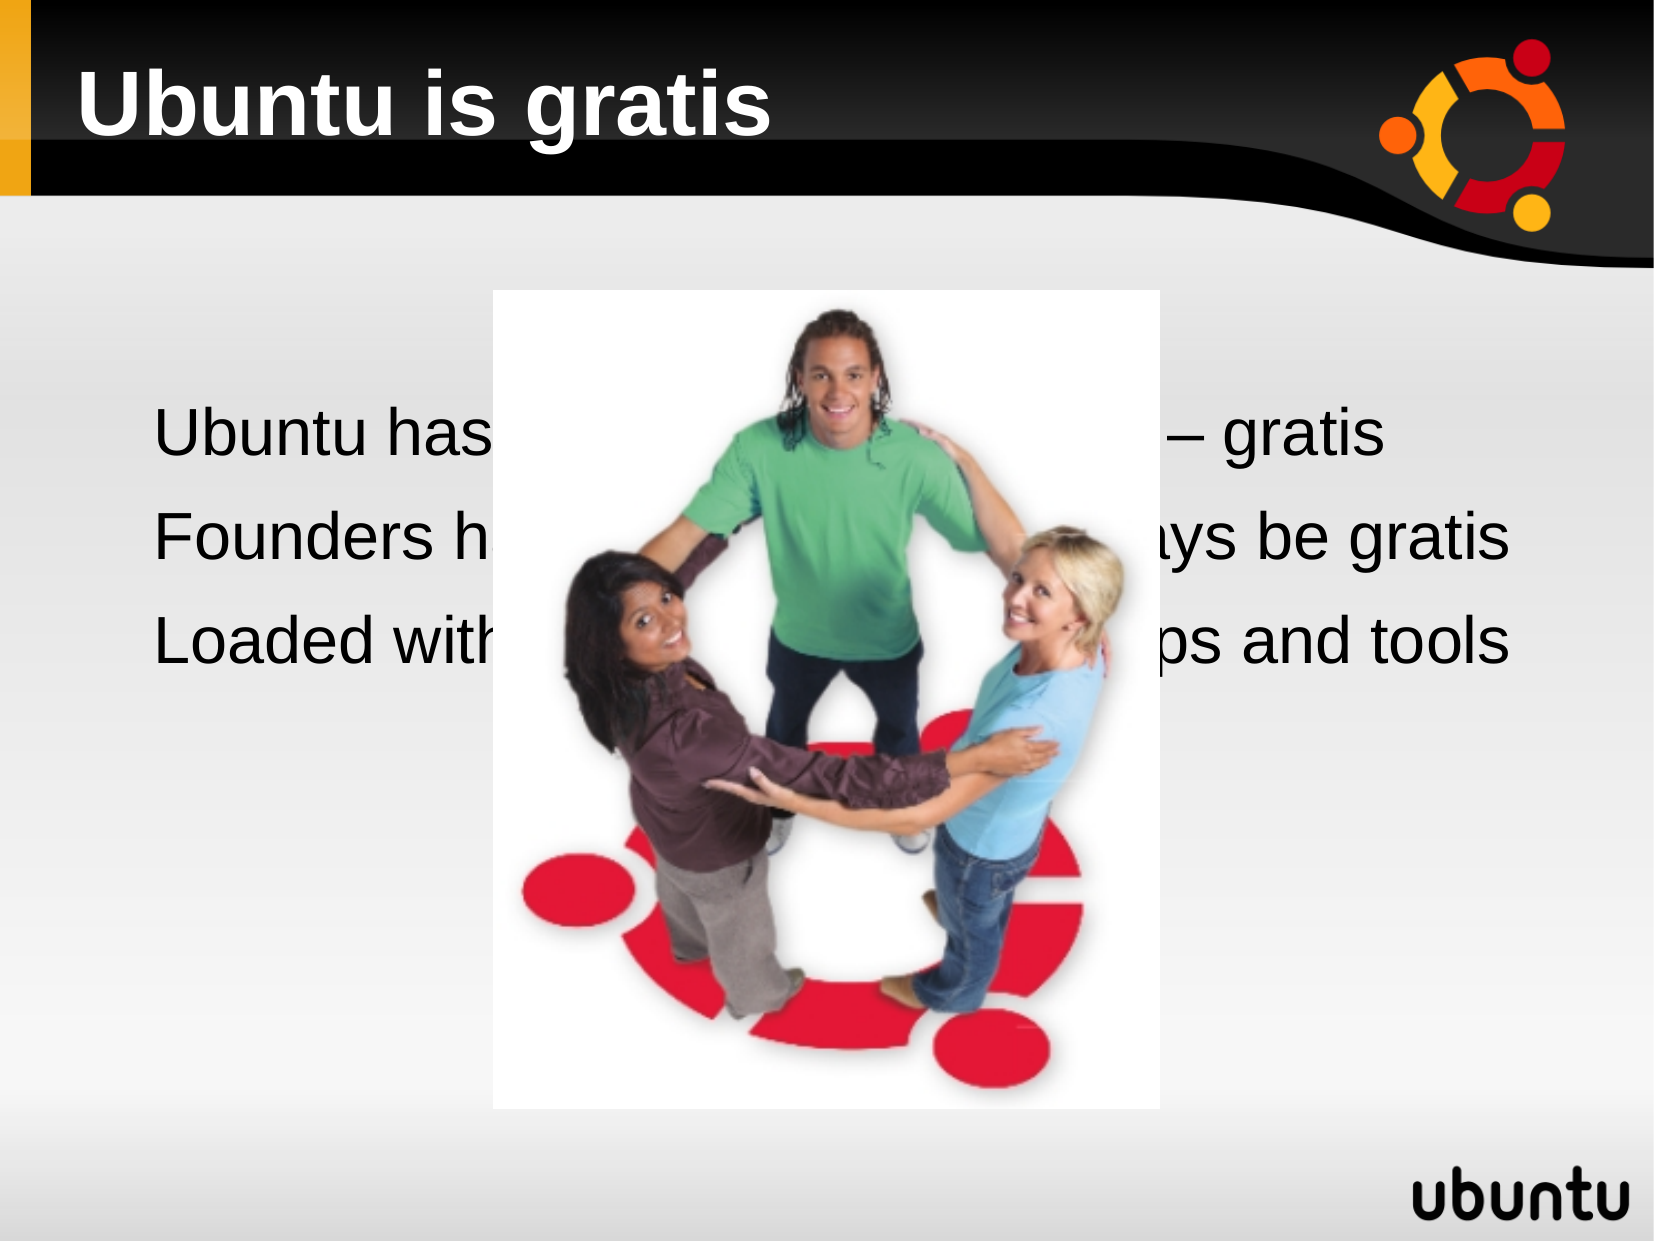

# Ubuntu is gratis
Ubuntu has no $ cost to purchase – gratis
Founders have pledged it will always be gratis
Loaded with FLOSS and gratis apps and tools